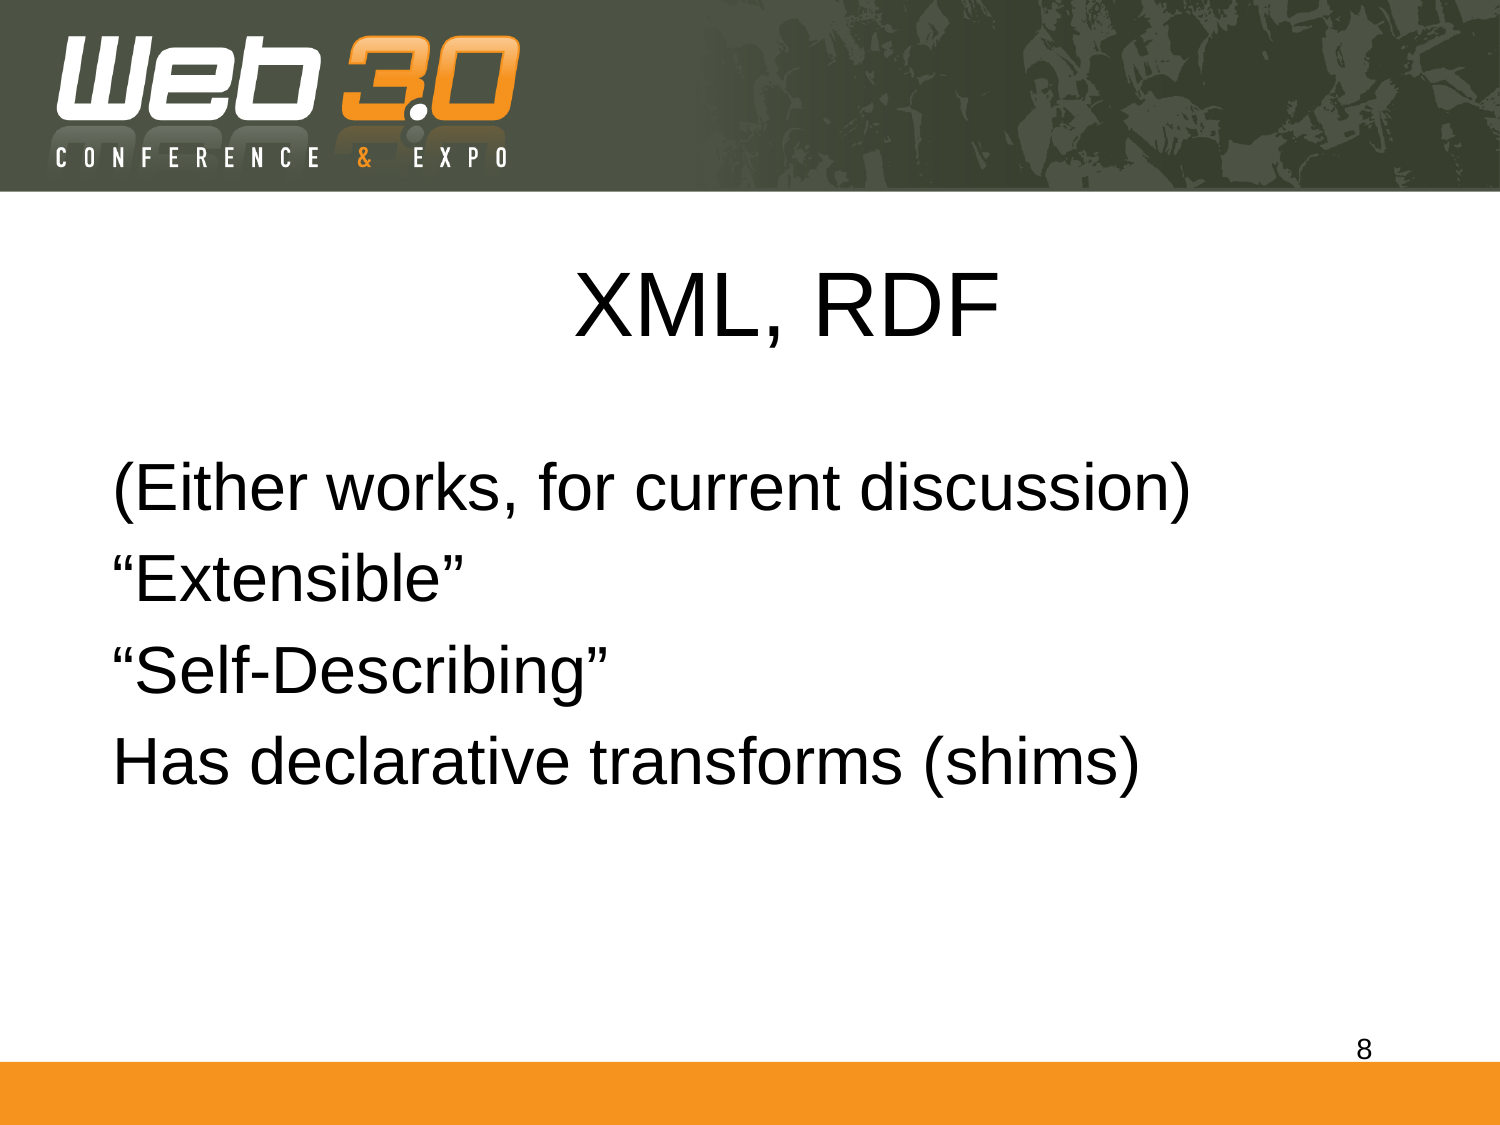

# XML, RDF
(Either works, for current discussion)
“Extensible”
“Self-Describing”
Has declarative transforms (shims)
8